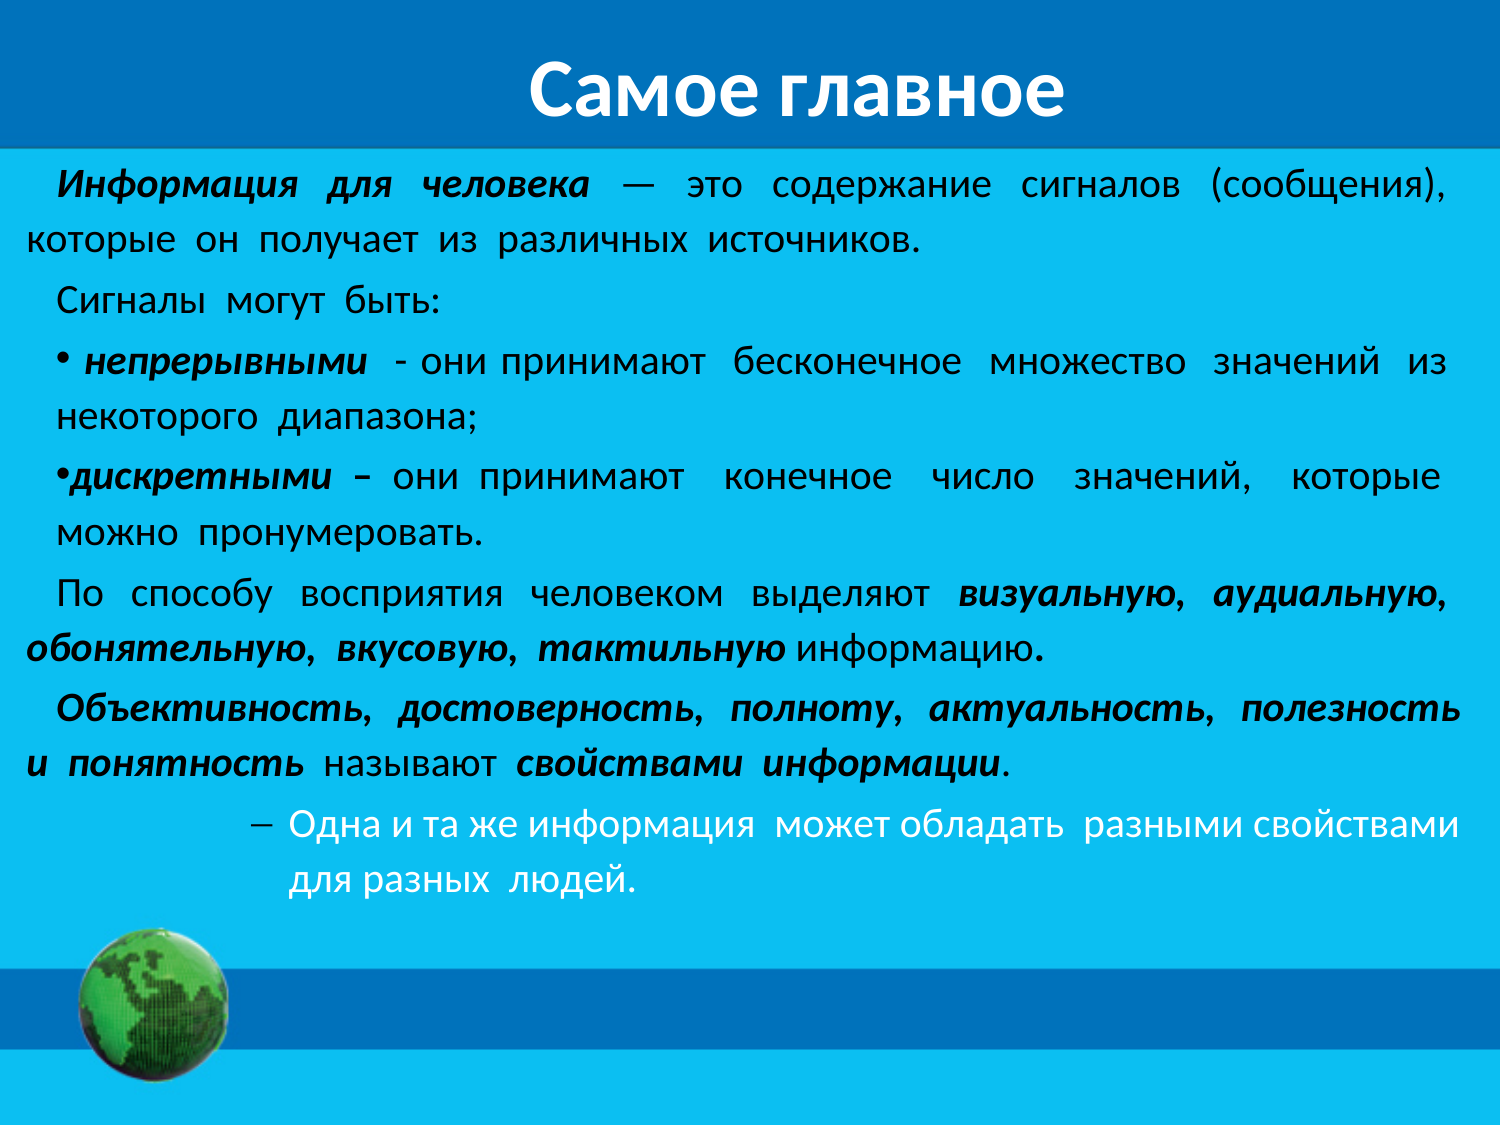

Самое главное
Информация для человека — это содержание сигналов (сообщения), которые он получает из различных источников.
Сигналы могут быть:
 непрерывными - они принимают бесконечное множество значений из некоторого диапазона;
дискретными – они принимают конечное число значений, которые можно пронумеровать.
По способу восприятия человеком выделяют визуальную, аудиальную, обонятельную, вкусовую, тактильную информацию.
Объективность, достоверность, полноту, актуальность, полезность и понятность называют свойствами информации.
Одна и та же информация может обладать разными свойствами для разных людей.